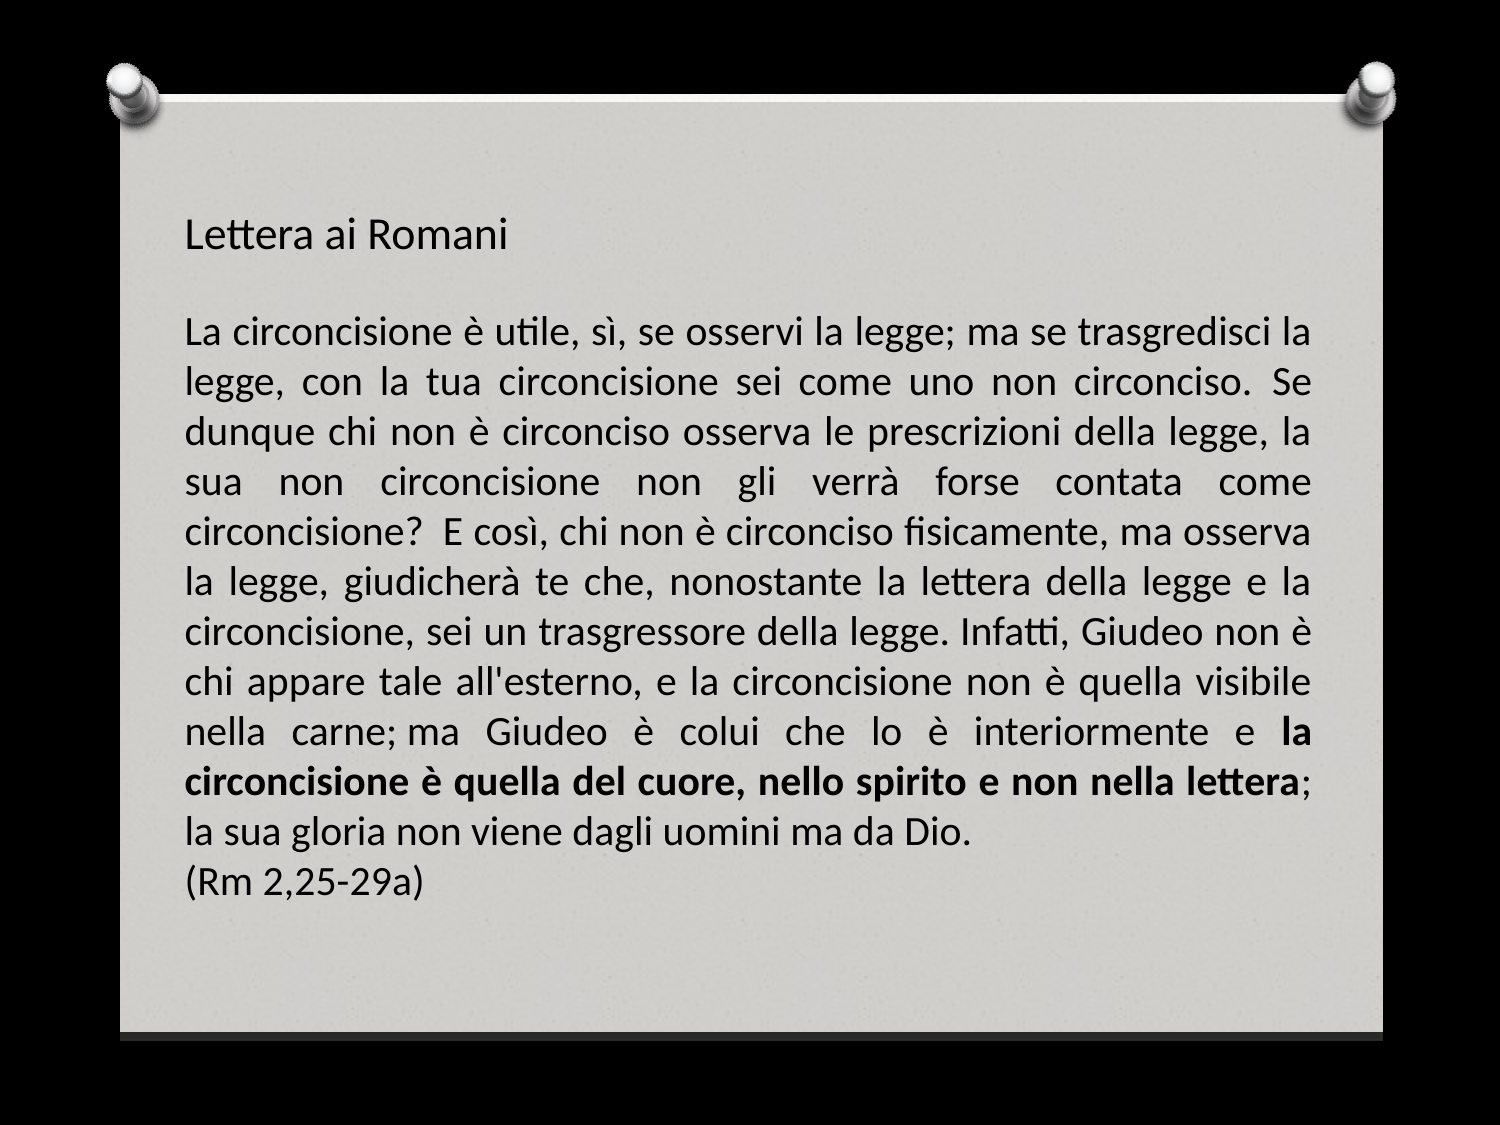

Lettera ai Romani
La circoncisione è utile, sì, se osservi la legge; ma se trasgredisci la legge, con la tua circoncisione sei come uno non circonciso.  Se dunque chi non è circonciso osserva le prescrizioni della legge, la sua non circoncisione non gli verrà forse contata come circoncisione?  E così, chi non è circonciso fisicamente, ma osserva la legge, giudicherà te che, nonostante la lettera della legge e la circoncisione, sei un trasgressore della legge. Infatti, Giudeo non è chi appare tale all'esterno, e la circoncisione non è quella visibile nella carne; ma Giudeo è colui che lo è interiormente e la circoncisione è quella del cuore, nello spirito e non nella lettera; la sua gloria non viene dagli uomini ma da Dio.
(Rm 2,25-29a)